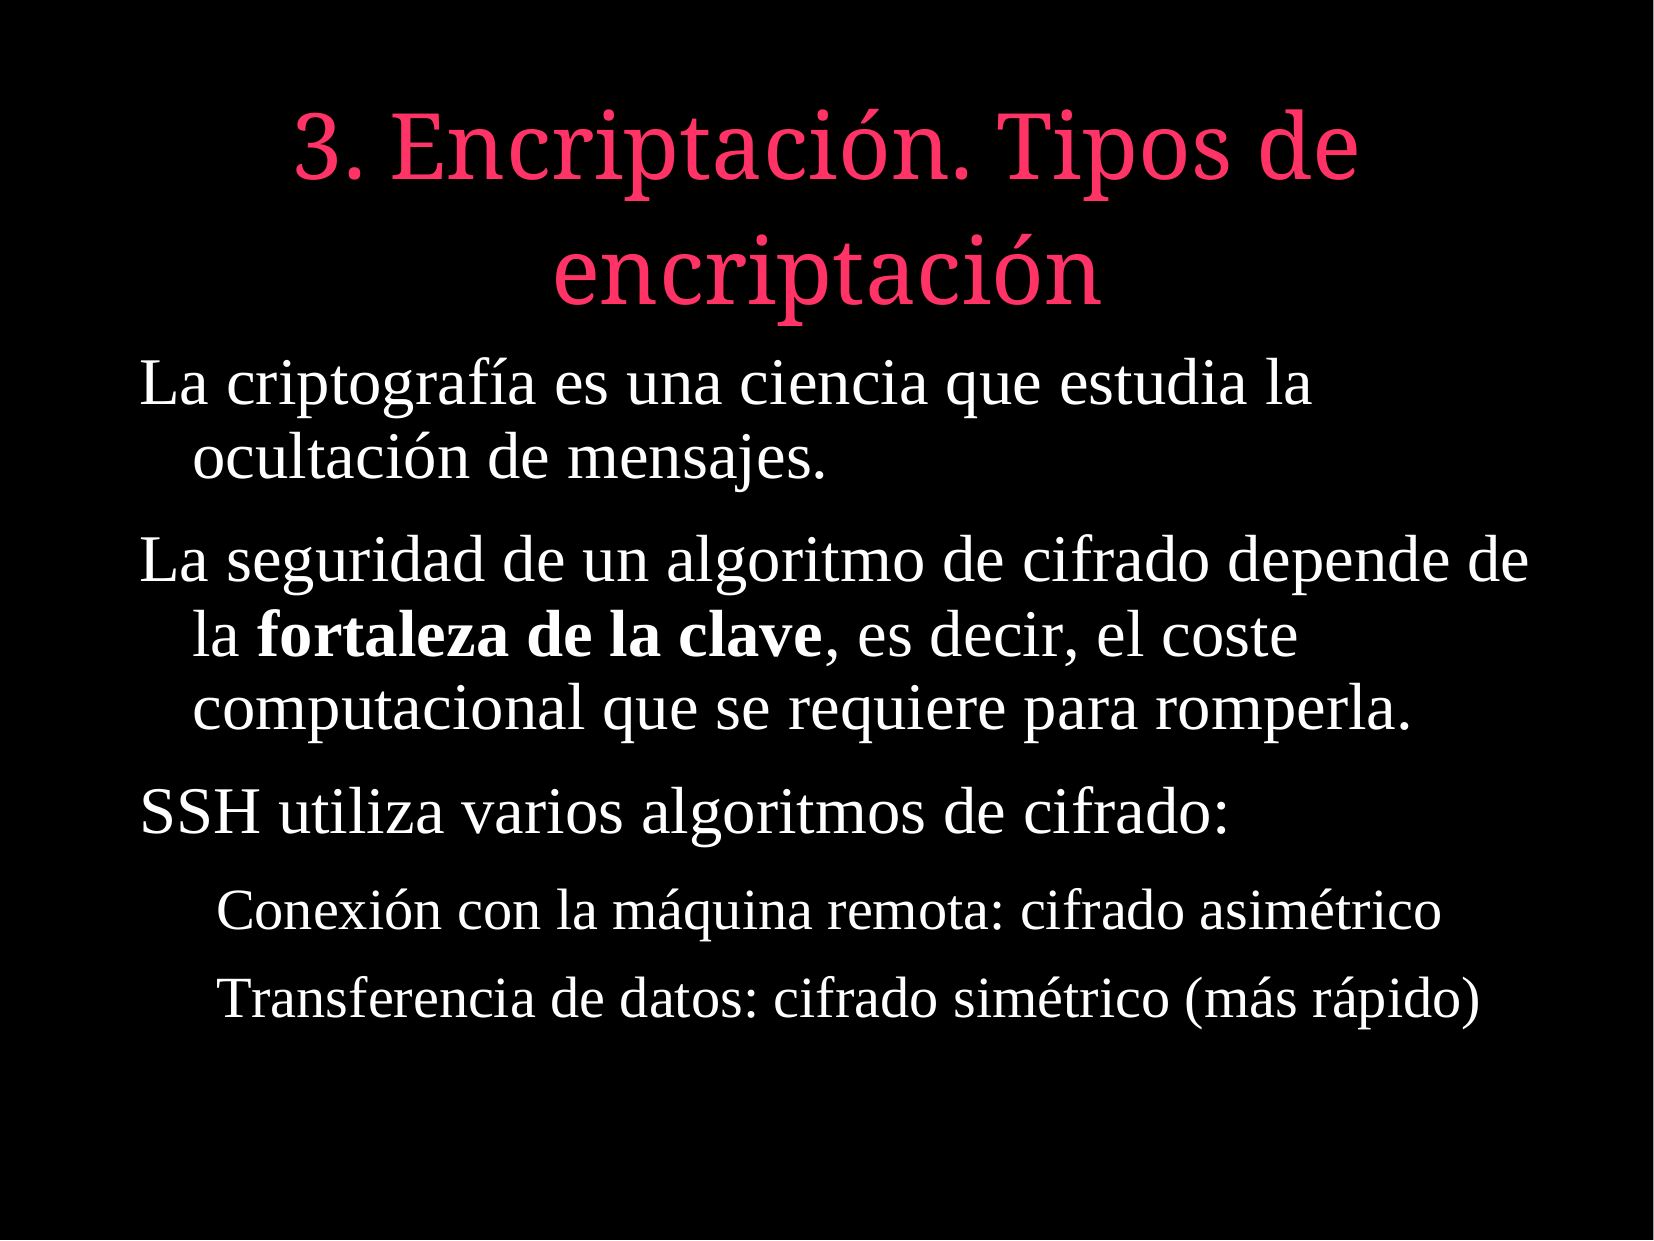

# 3. Encriptación. Tipos de encriptación
La criptografía es una ciencia que estudia la ocultación de mensajes.
La seguridad de un algoritmo de cifrado depende de la fortaleza de la clave, es decir, el coste computacional que se requiere para romperla.
SSH utiliza varios algoritmos de cifrado:
Conexión con la máquina remota: cifrado asimétrico
Transferencia de datos: cifrado simétrico (más rápido)